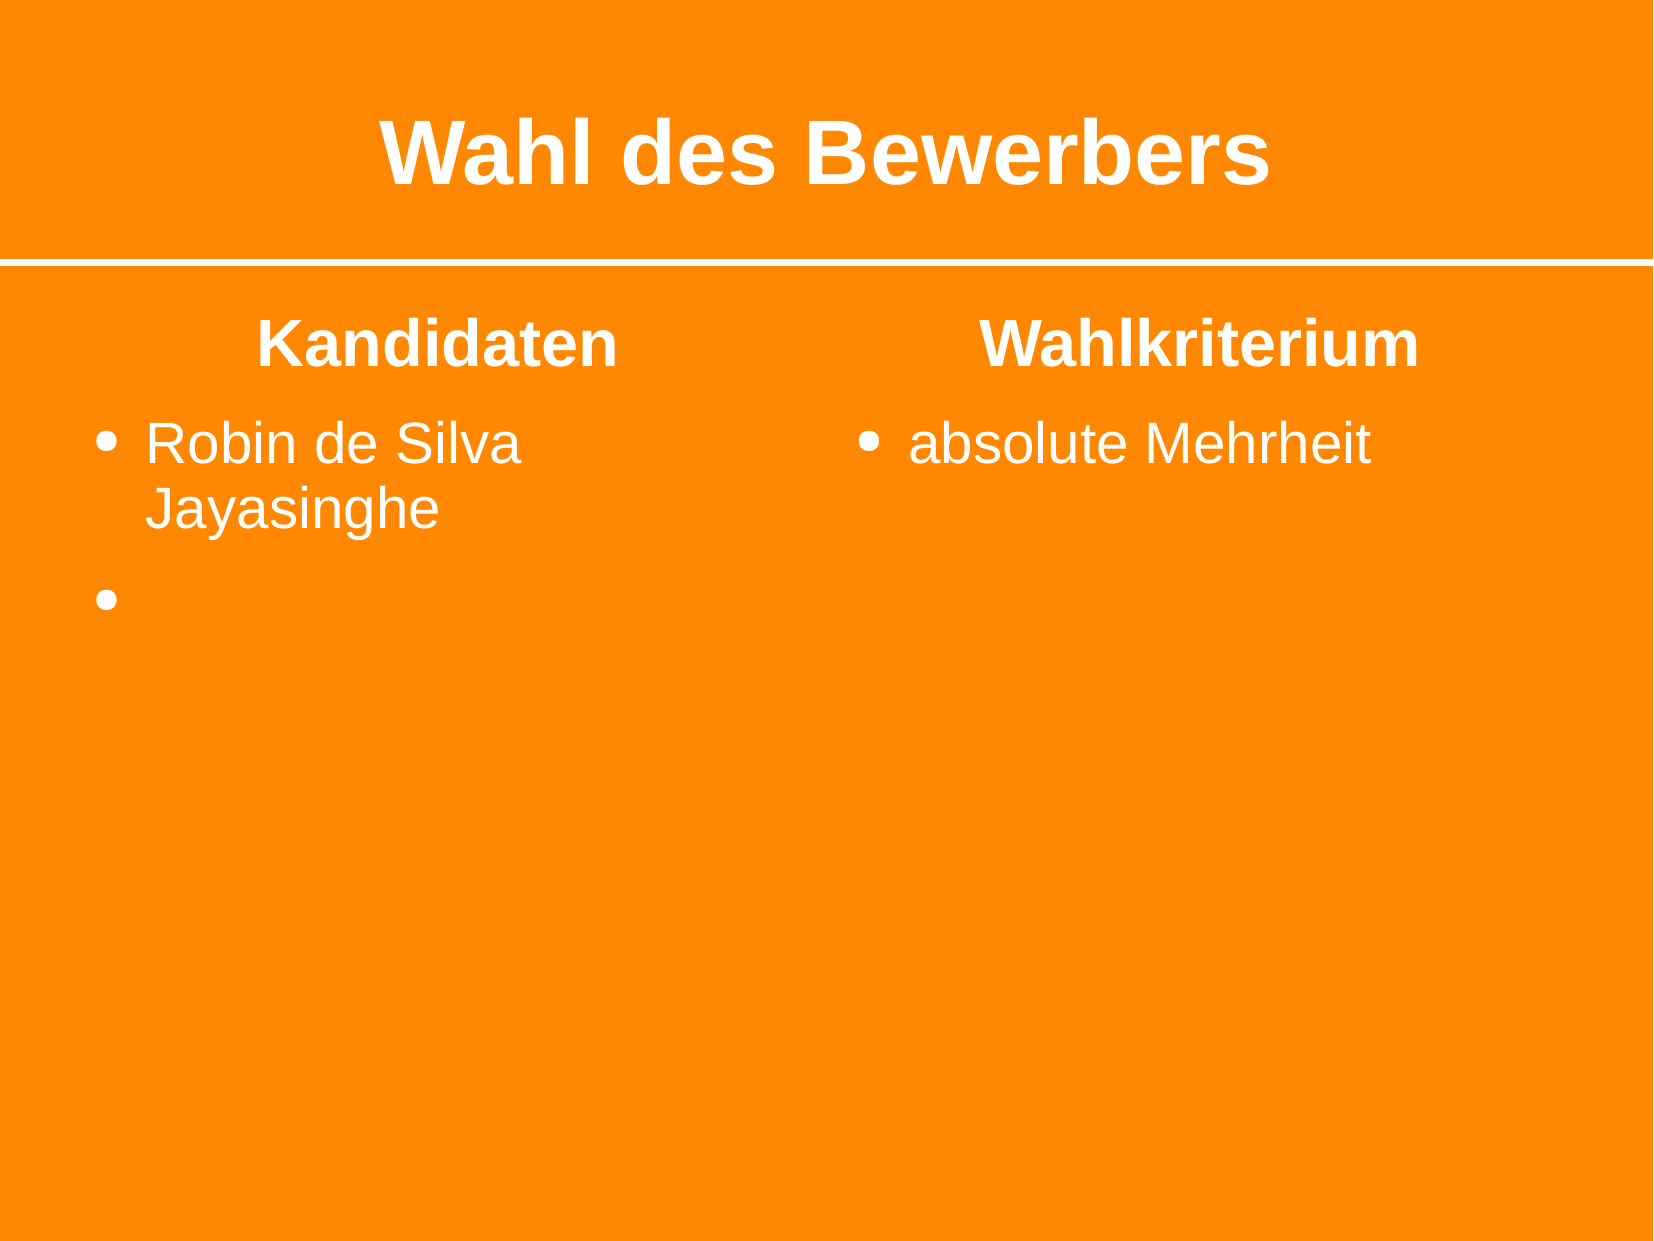

# Wahl des Bewerbers
Kandidaten
Robin de Silva Jayasinghe
Wahlkriterium
absolute Mehrheit